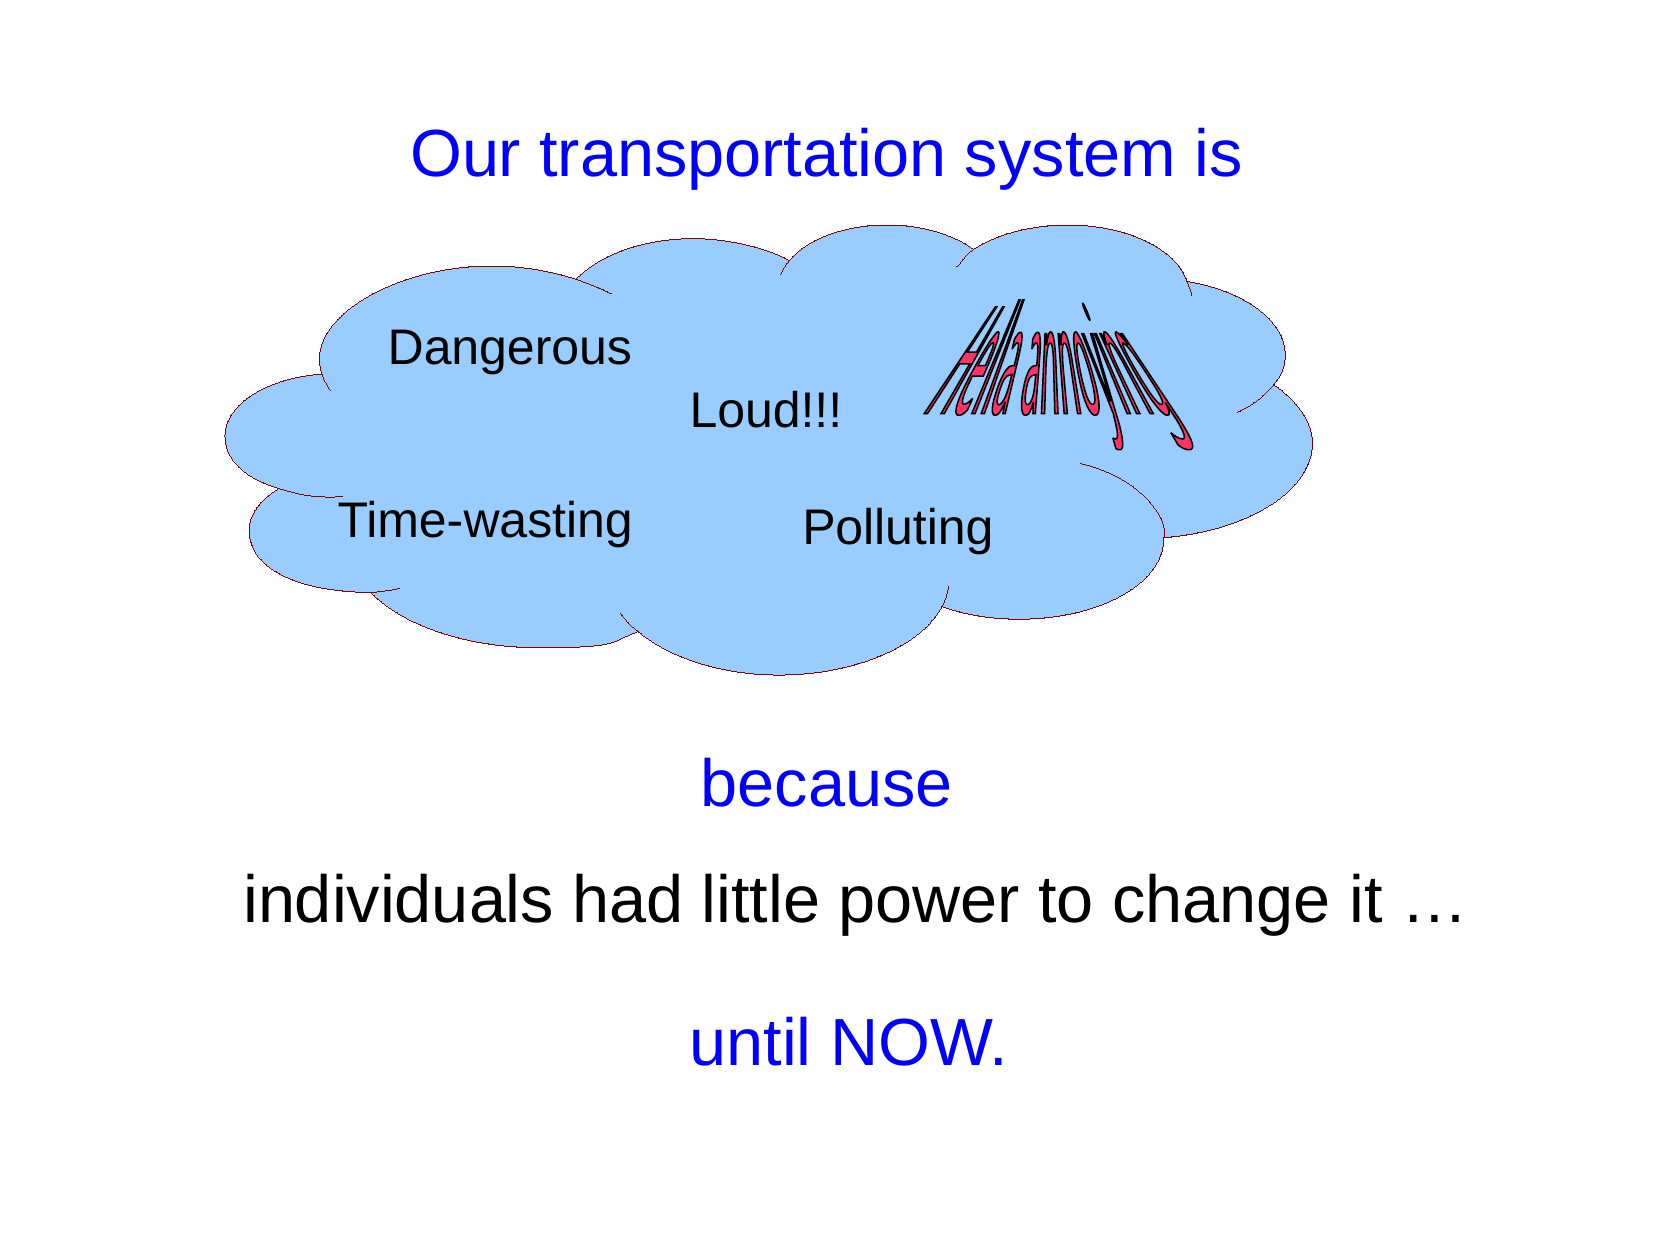

# Our transportation system is
Hella annoying
Dangerous
Loud!!!
Time-wasting
Polluting
because
individuals had little power to change it …
until NOW.